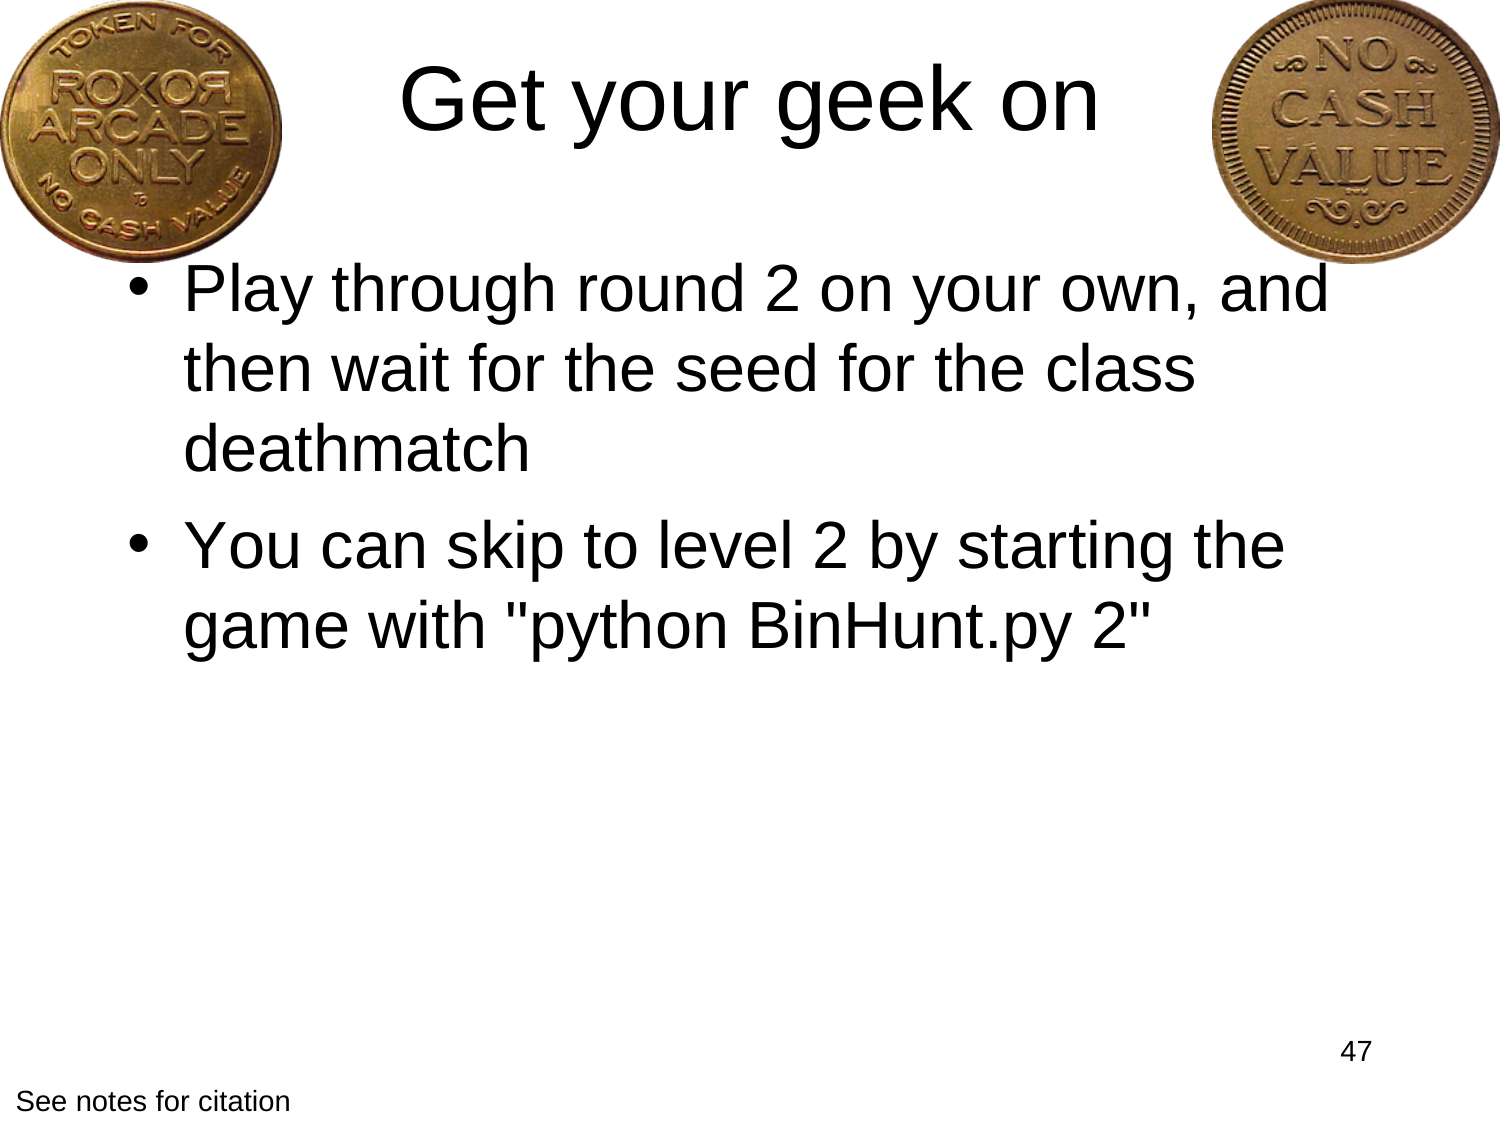

# Get your geek on
Play through round 2 on your own, and then wait for the seed for the class deathmatch
You can skip to level 2 by starting the game with "python BinHunt.py 2"
See notes for citation